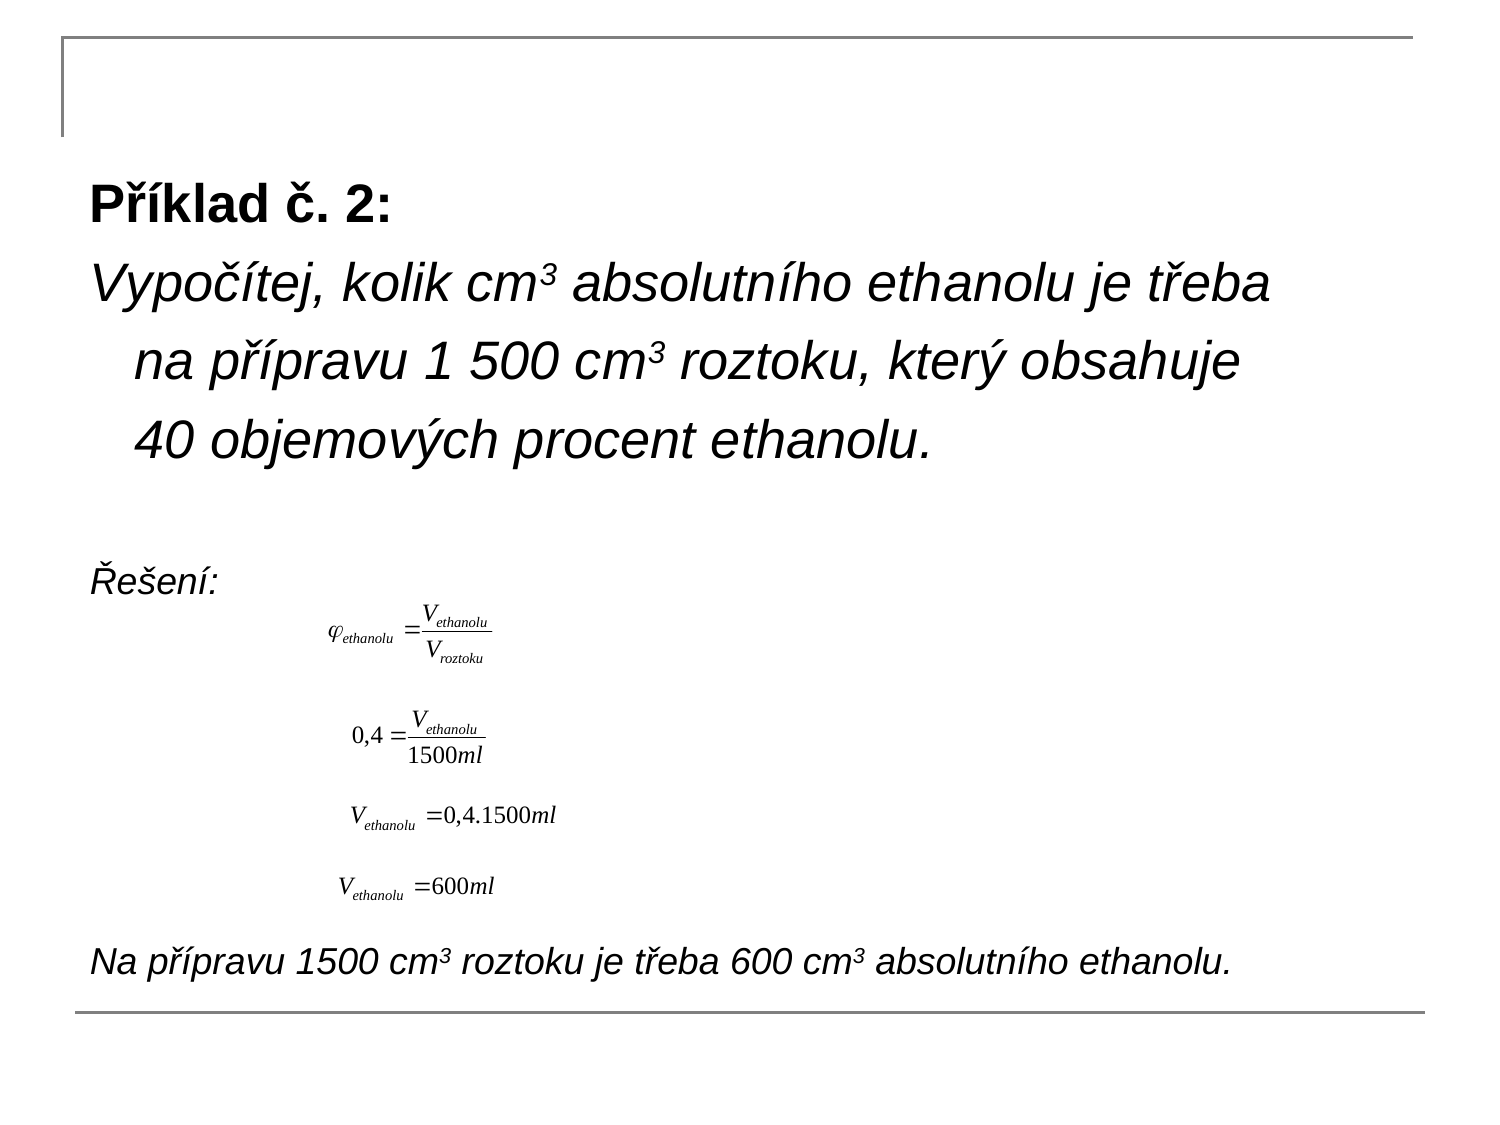

#
Příklad č. 2:
Vypočítej, kolik cm3 absolutního ethanolu je třeba
 na přípravu 1 500 cm3 roztoku, který obsahuje
 40 objemových procent ethanolu.
Řešení:
Na přípravu 1500 cm3 roztoku je třeba 600 cm3 absolutního ethanolu.